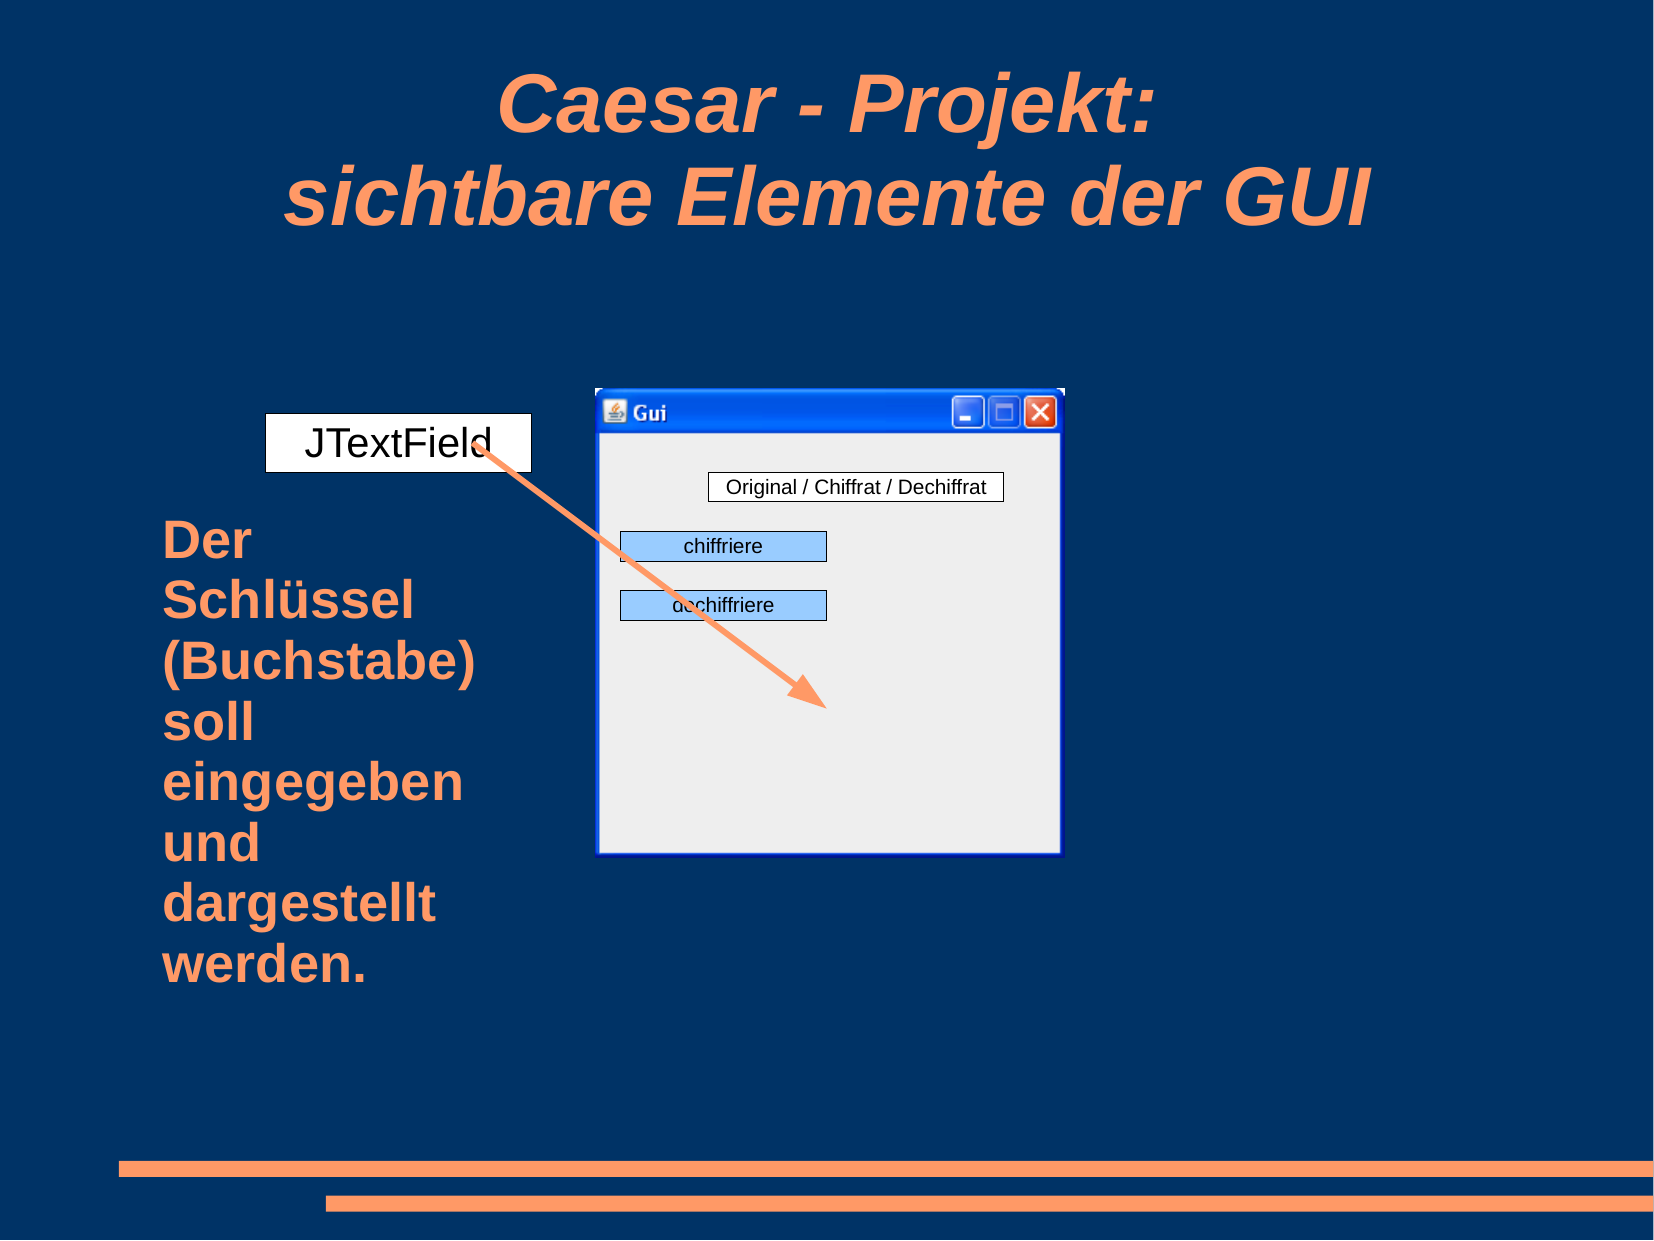

# Caesar - Projekt: sichtbare Elemente der GUI
JTextField
Original / Chiffrat / Dechiffrat
Der Schlüssel (Buchstabe) soll eingegeben und dargestellt werden.
chiffriere
dechiffriere